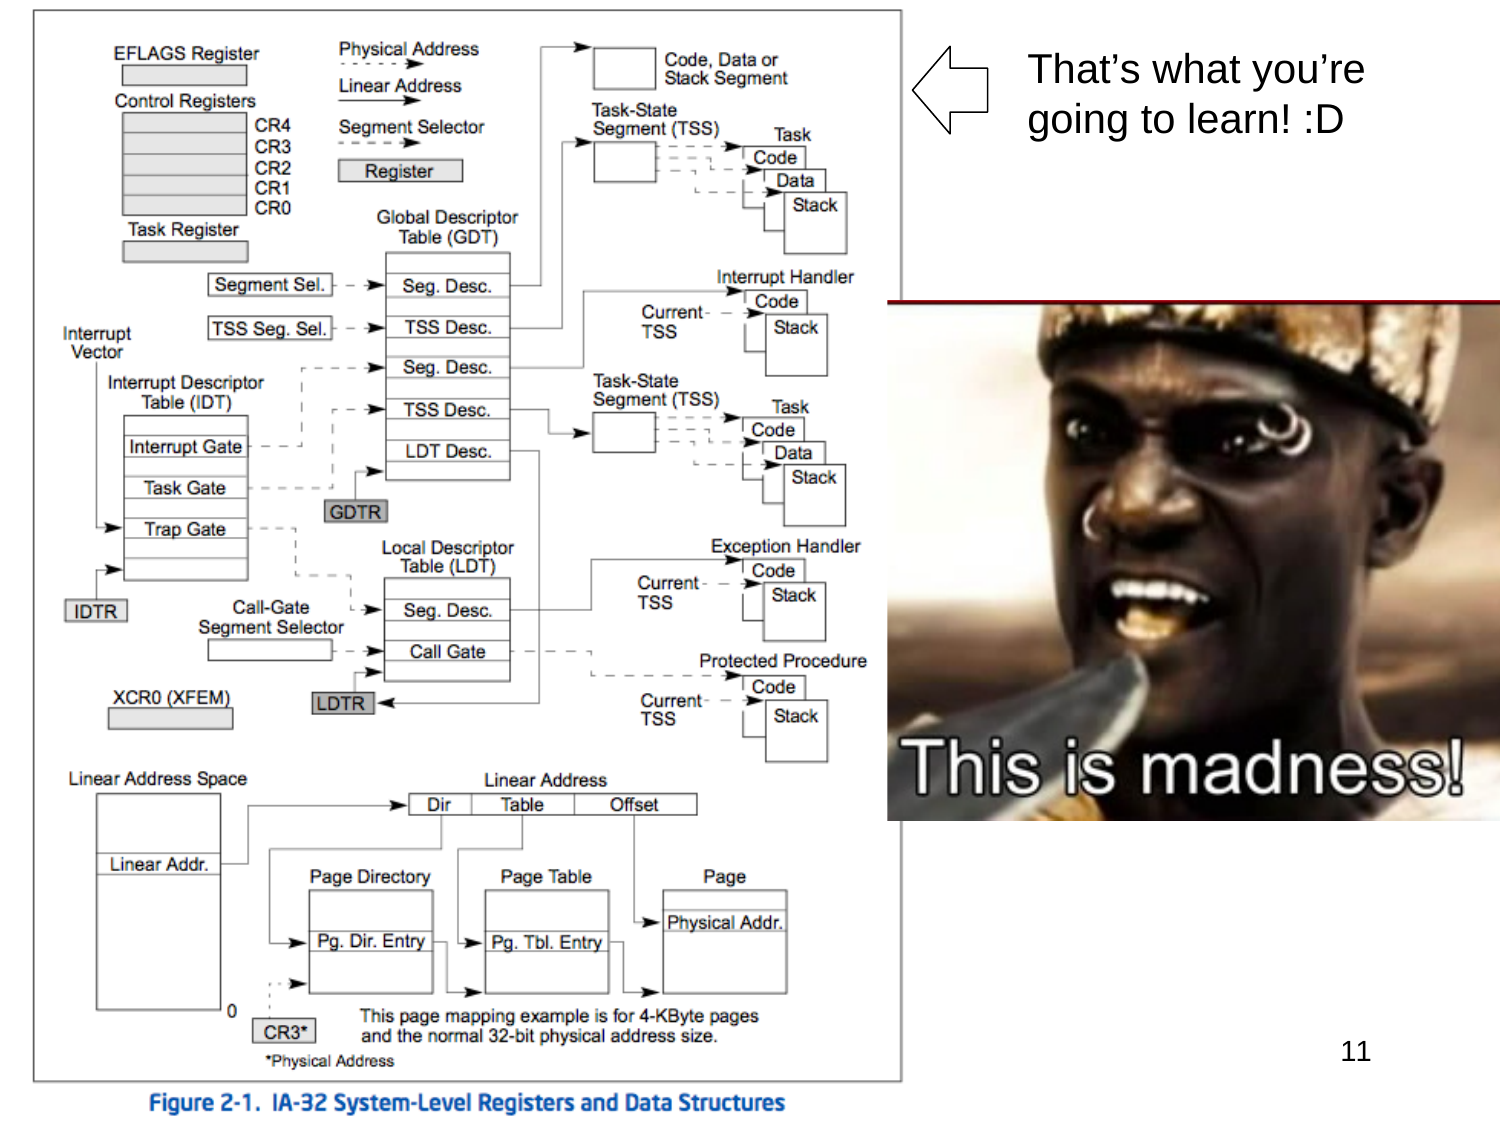

That’s what you’re going to learn! :D
# Madness